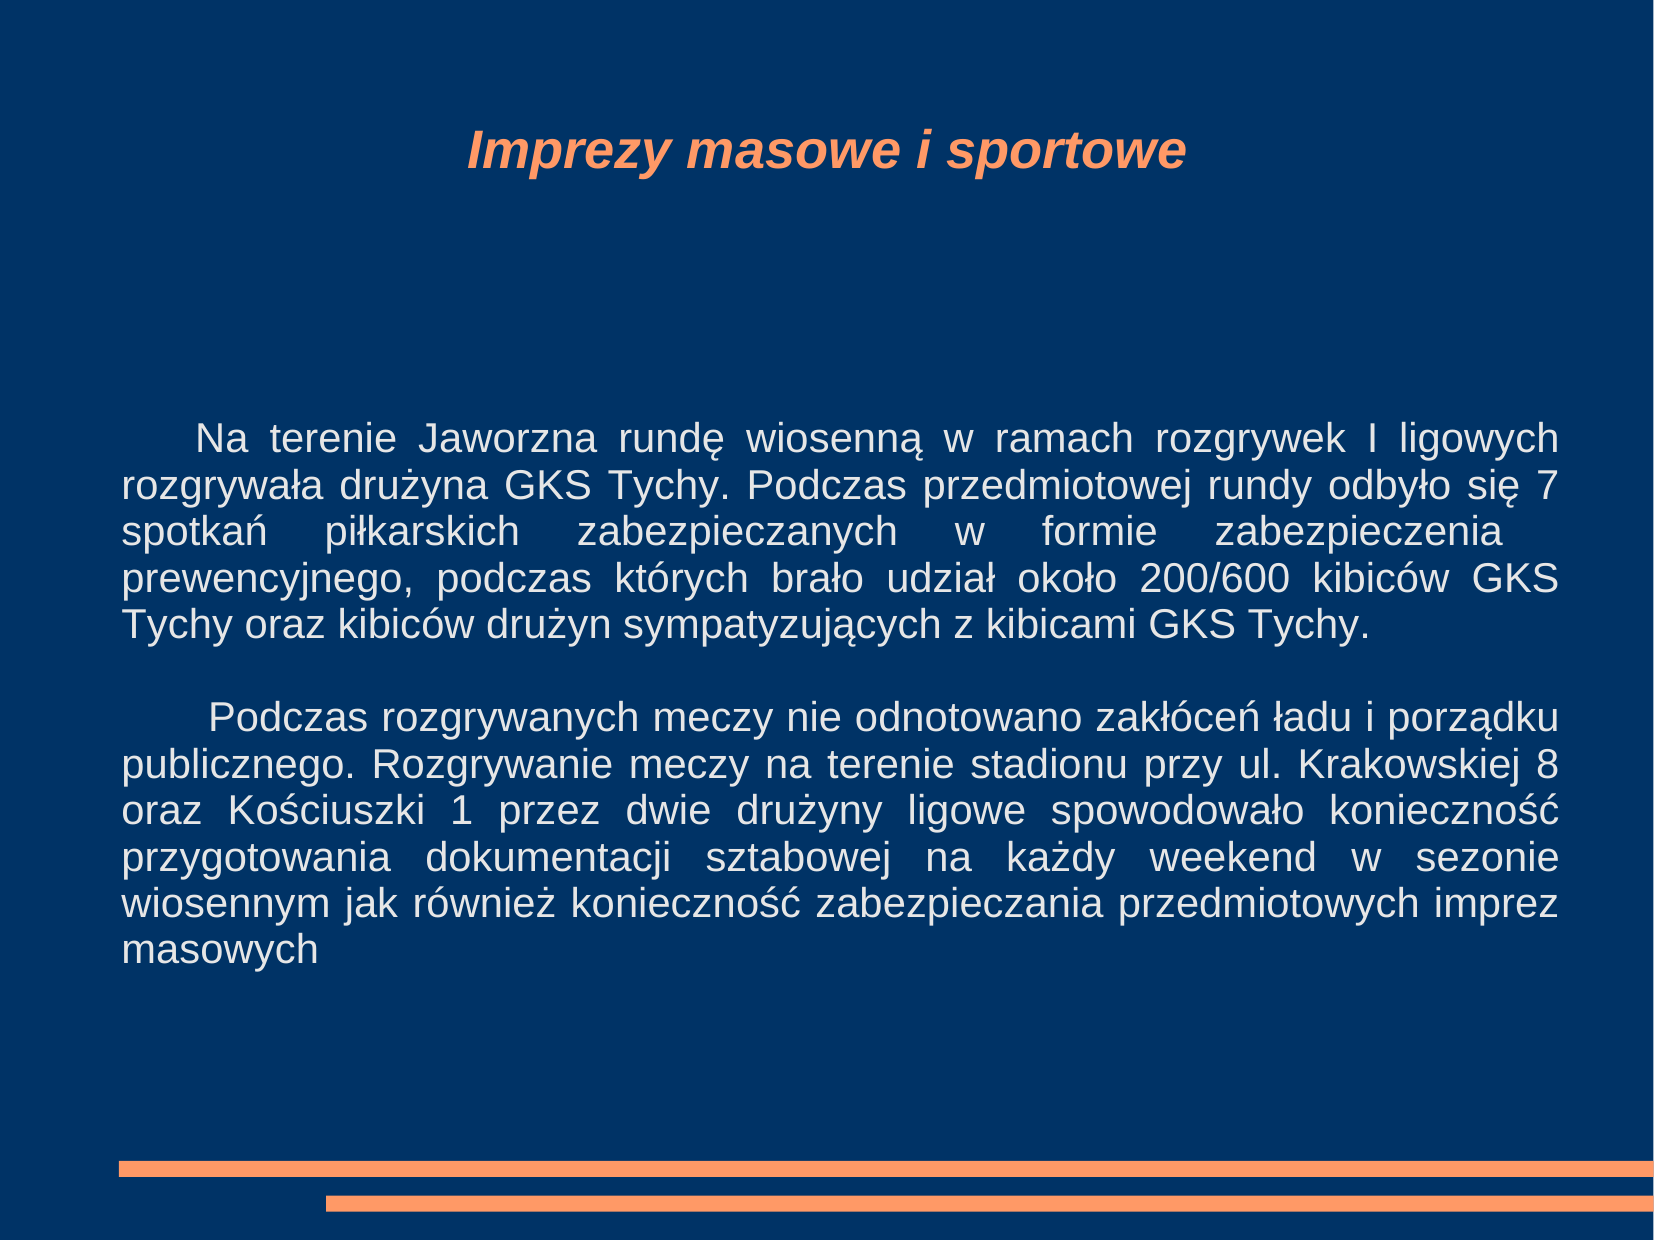

# Imprezy masowe i sportowe
Na terenie Jaworzna rundę wiosenną w ramach rozgrywek I ligowych rozgrywała drużyna GKS Tychy. Podczas przedmiotowej rundy odbyło się 7 spotkań piłkarskich zabezpieczanych w formie zabezpieczenia prewencyjnego, podczas których brało udział około 200/600 kibiców GKS Tychy oraz kibiców drużyn sympatyzujących z kibicami GKS Tychy.
 Podczas rozgrywanych meczy nie odnotowano zakłóceń ładu i porządku publicznego. Rozgrywanie meczy na terenie stadionu przy ul. Krakowskiej 8 oraz Kościuszki 1 przez dwie drużyny ligowe spowodowało konieczność przygotowania dokumentacji sztabowej na każdy weekend w sezonie wiosennym jak również konieczność zabezpieczania przedmiotowych imprez masowych